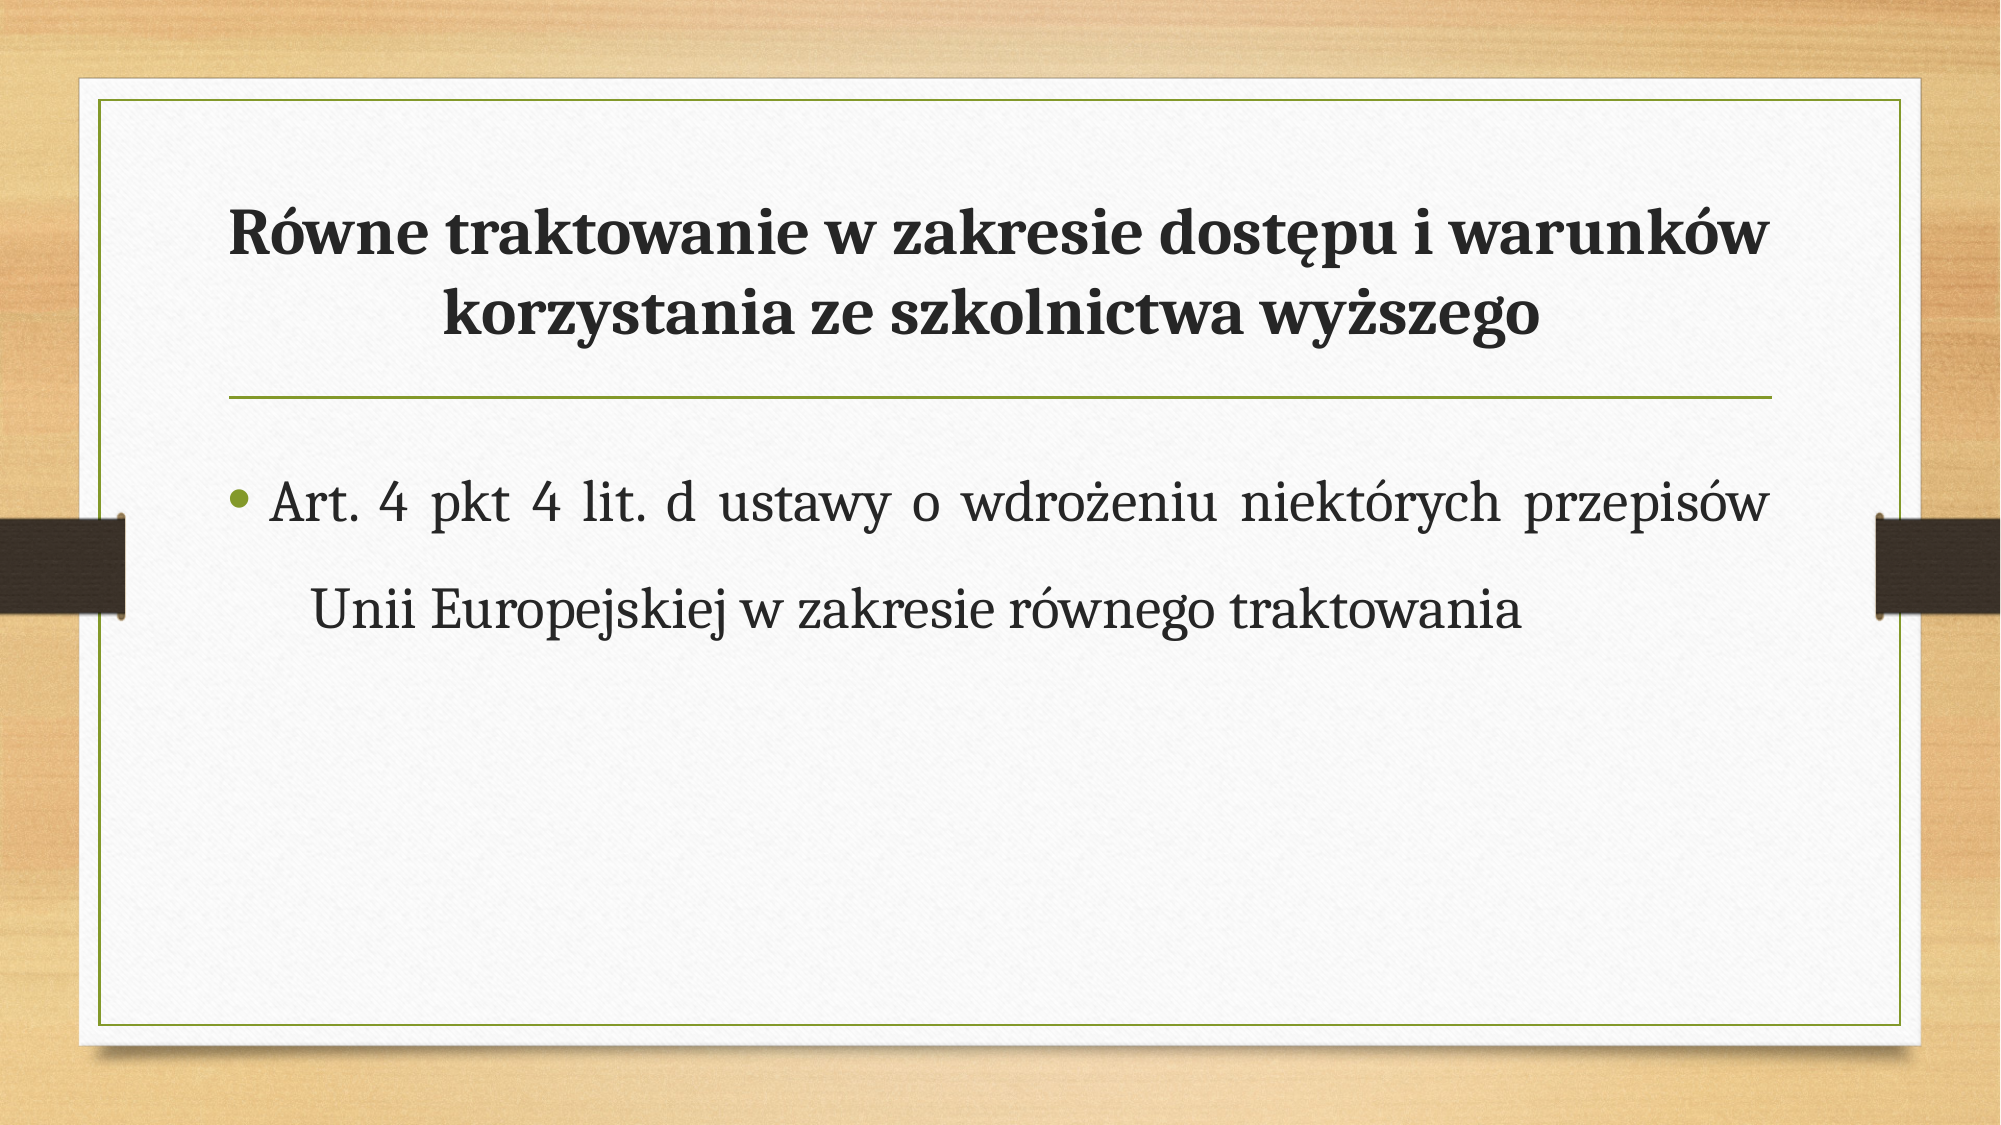

# Równe traktowanie w zakresie dostępu i warunków korzystania ze szkolnictwa wyższego
Art. 4 pkt 4 lit. d ustawy o wdrożeniu niektórych przepisów Unii Europejskiej w zakresie równego traktowania